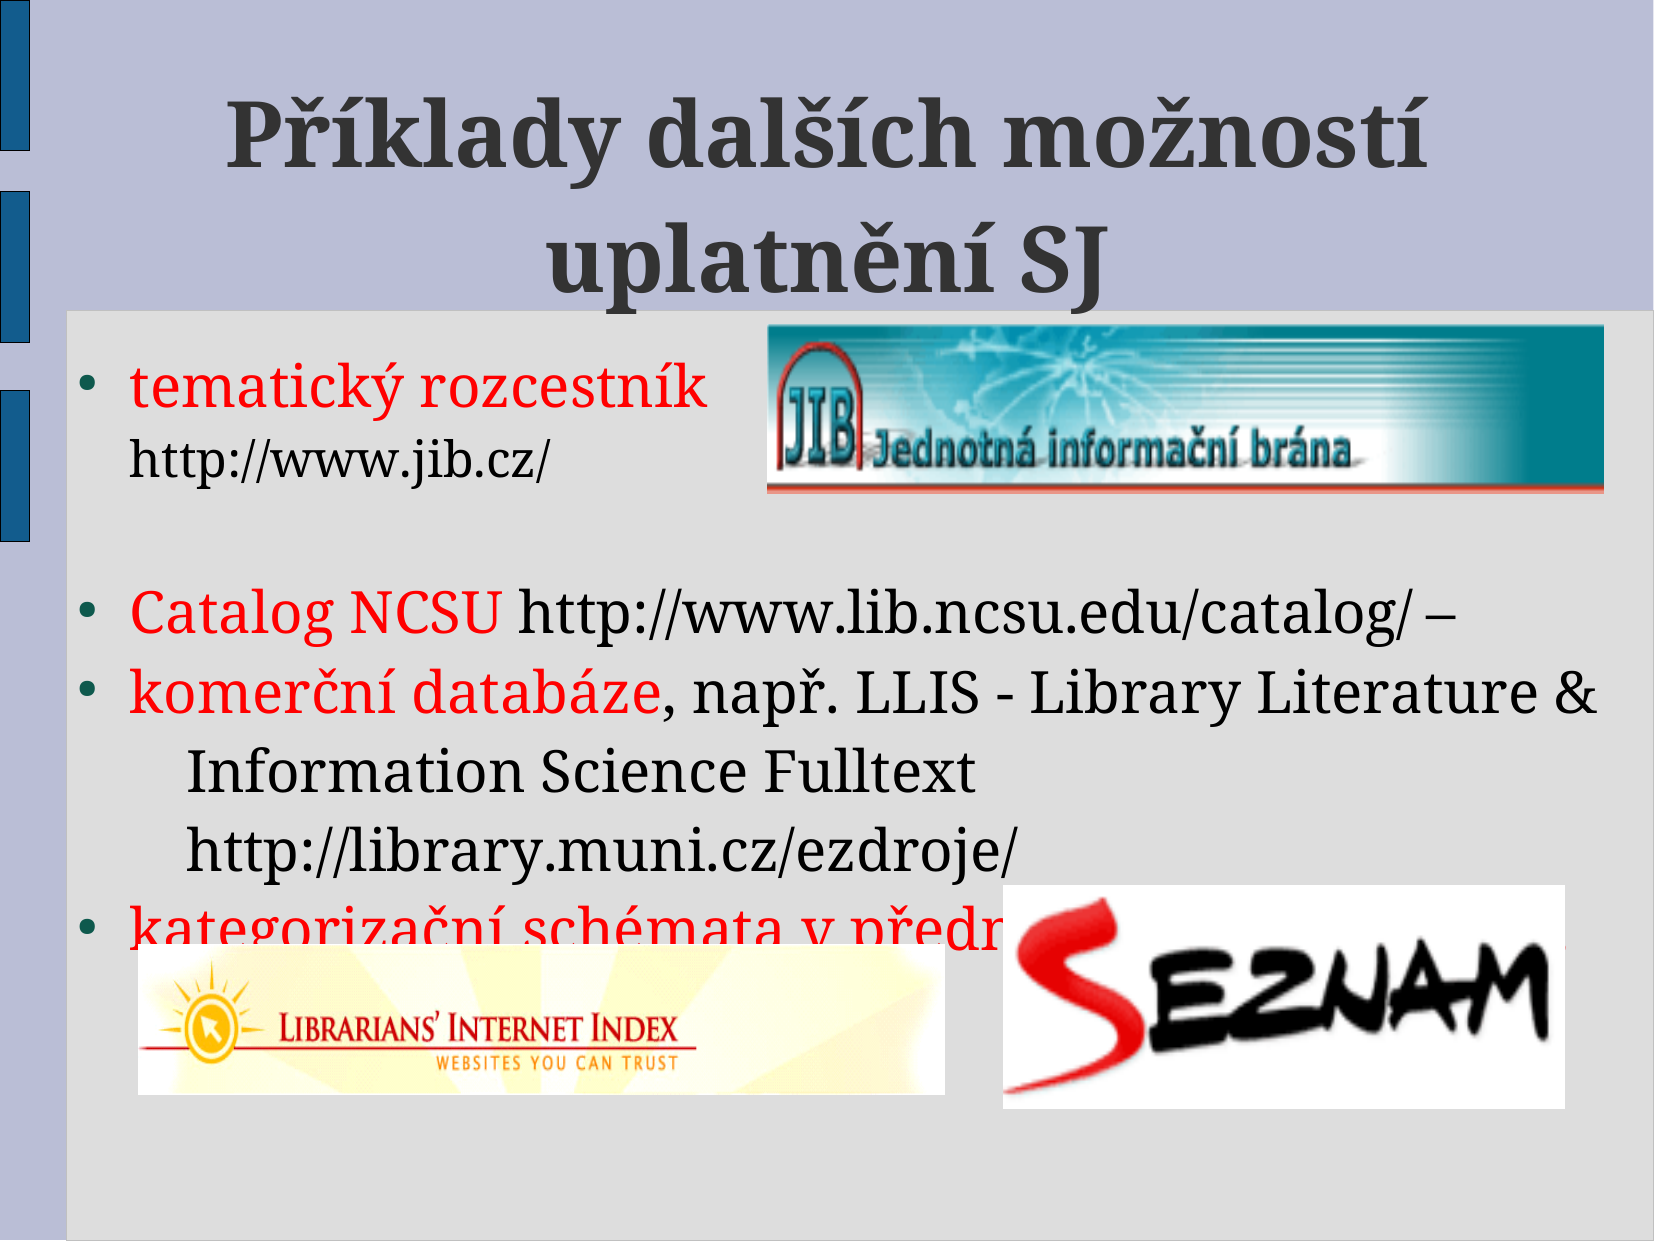

# Příklady dalších možností uplatnění SJ
tematický rozcestník
http://www.jib.cz/
Catalog NCSU http://www.lib.ncsu.edu/catalog/ –
komerční databáze, např. LLIS - Library Literature & Information Science Fulltext http://library.muni.cz/ezdroje/
kategorizační schémata v předmětových katalozích, portálech např.:
http://www.lii.org/	 				http://www.seznam.cz/